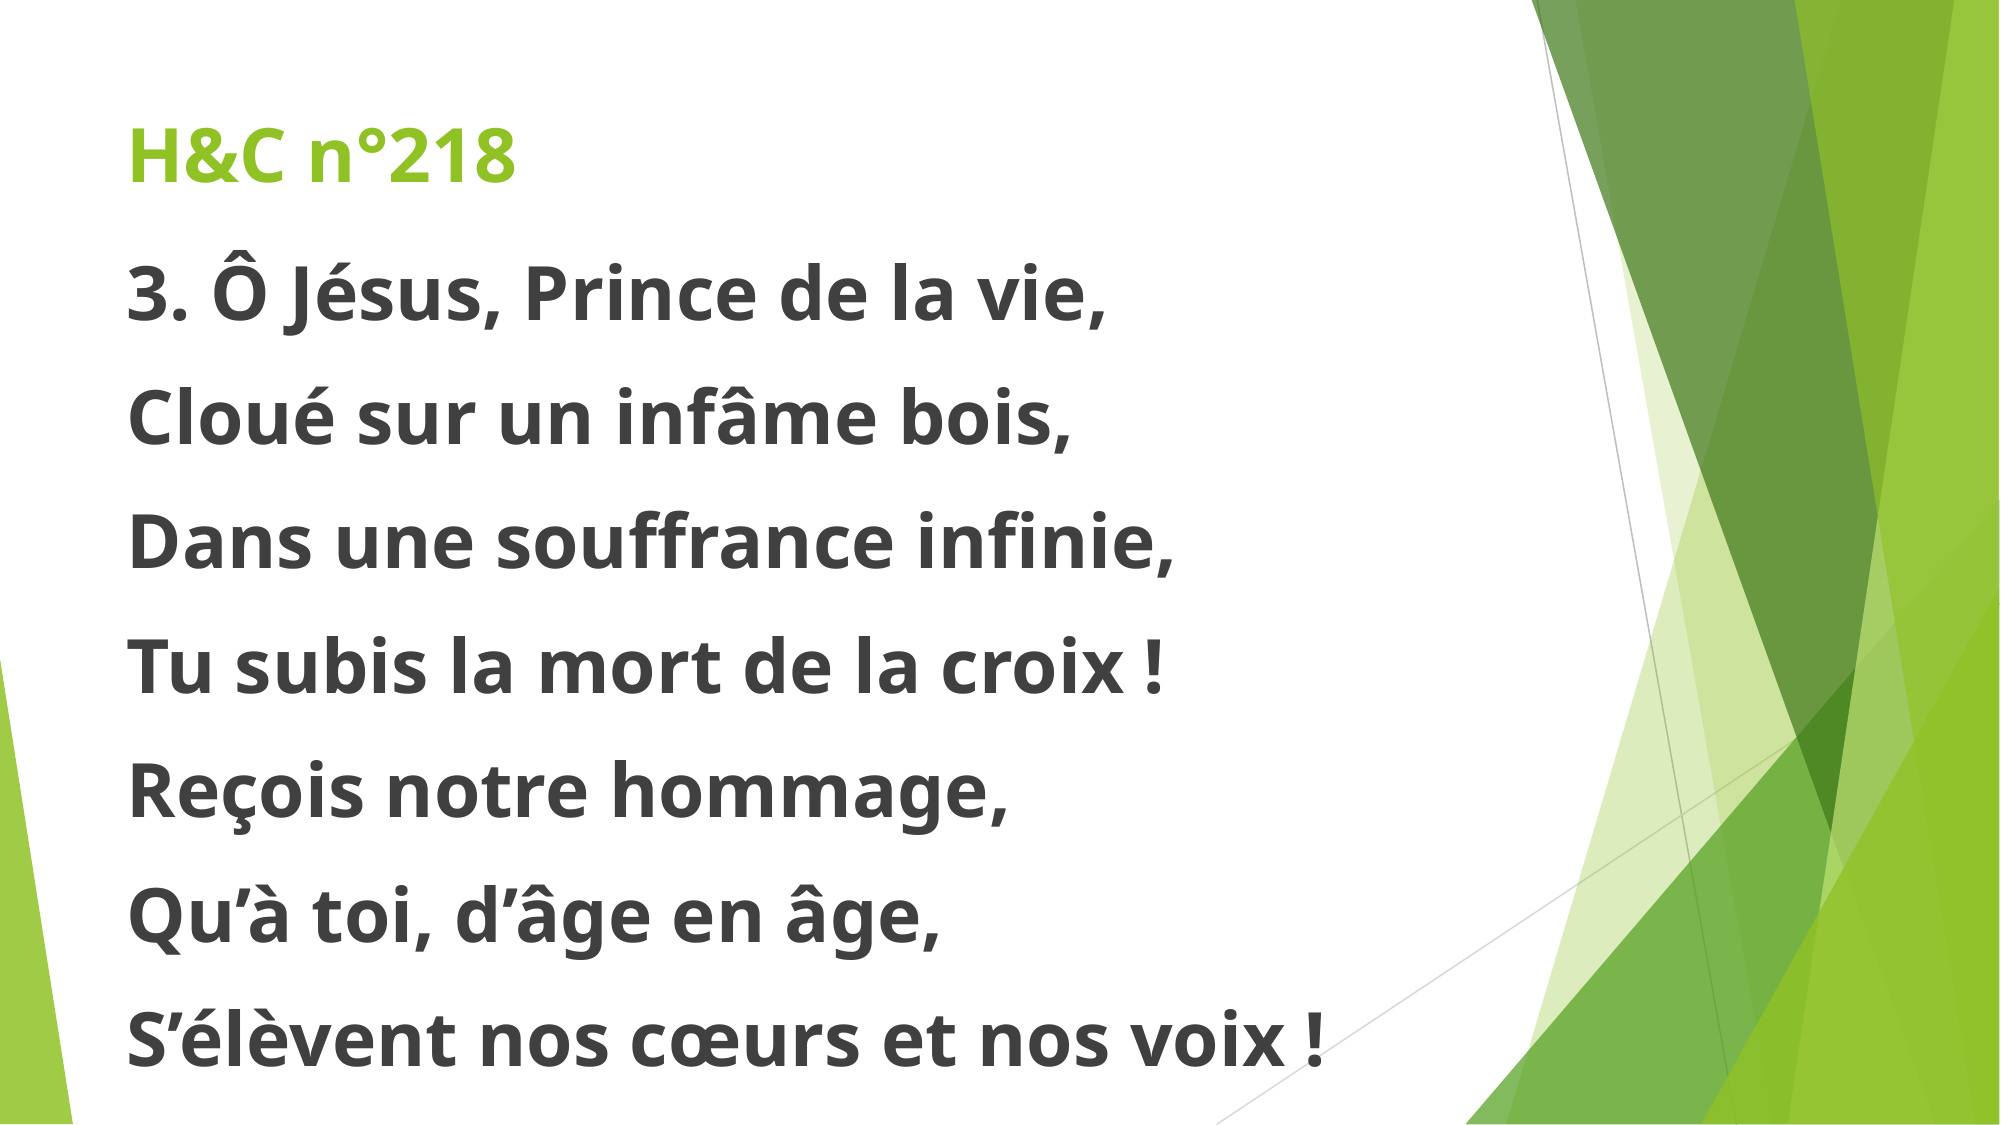

H&C n°218
3. Ô Jésus, Prince de la vie,
Cloué sur un infâme bois,
Dans une souffrance infinie,
Tu subis la mort de la croix !
Reçois notre hommage,
Qu’à toi, d’âge en âge,
S’élèvent nos cœurs et nos voix !